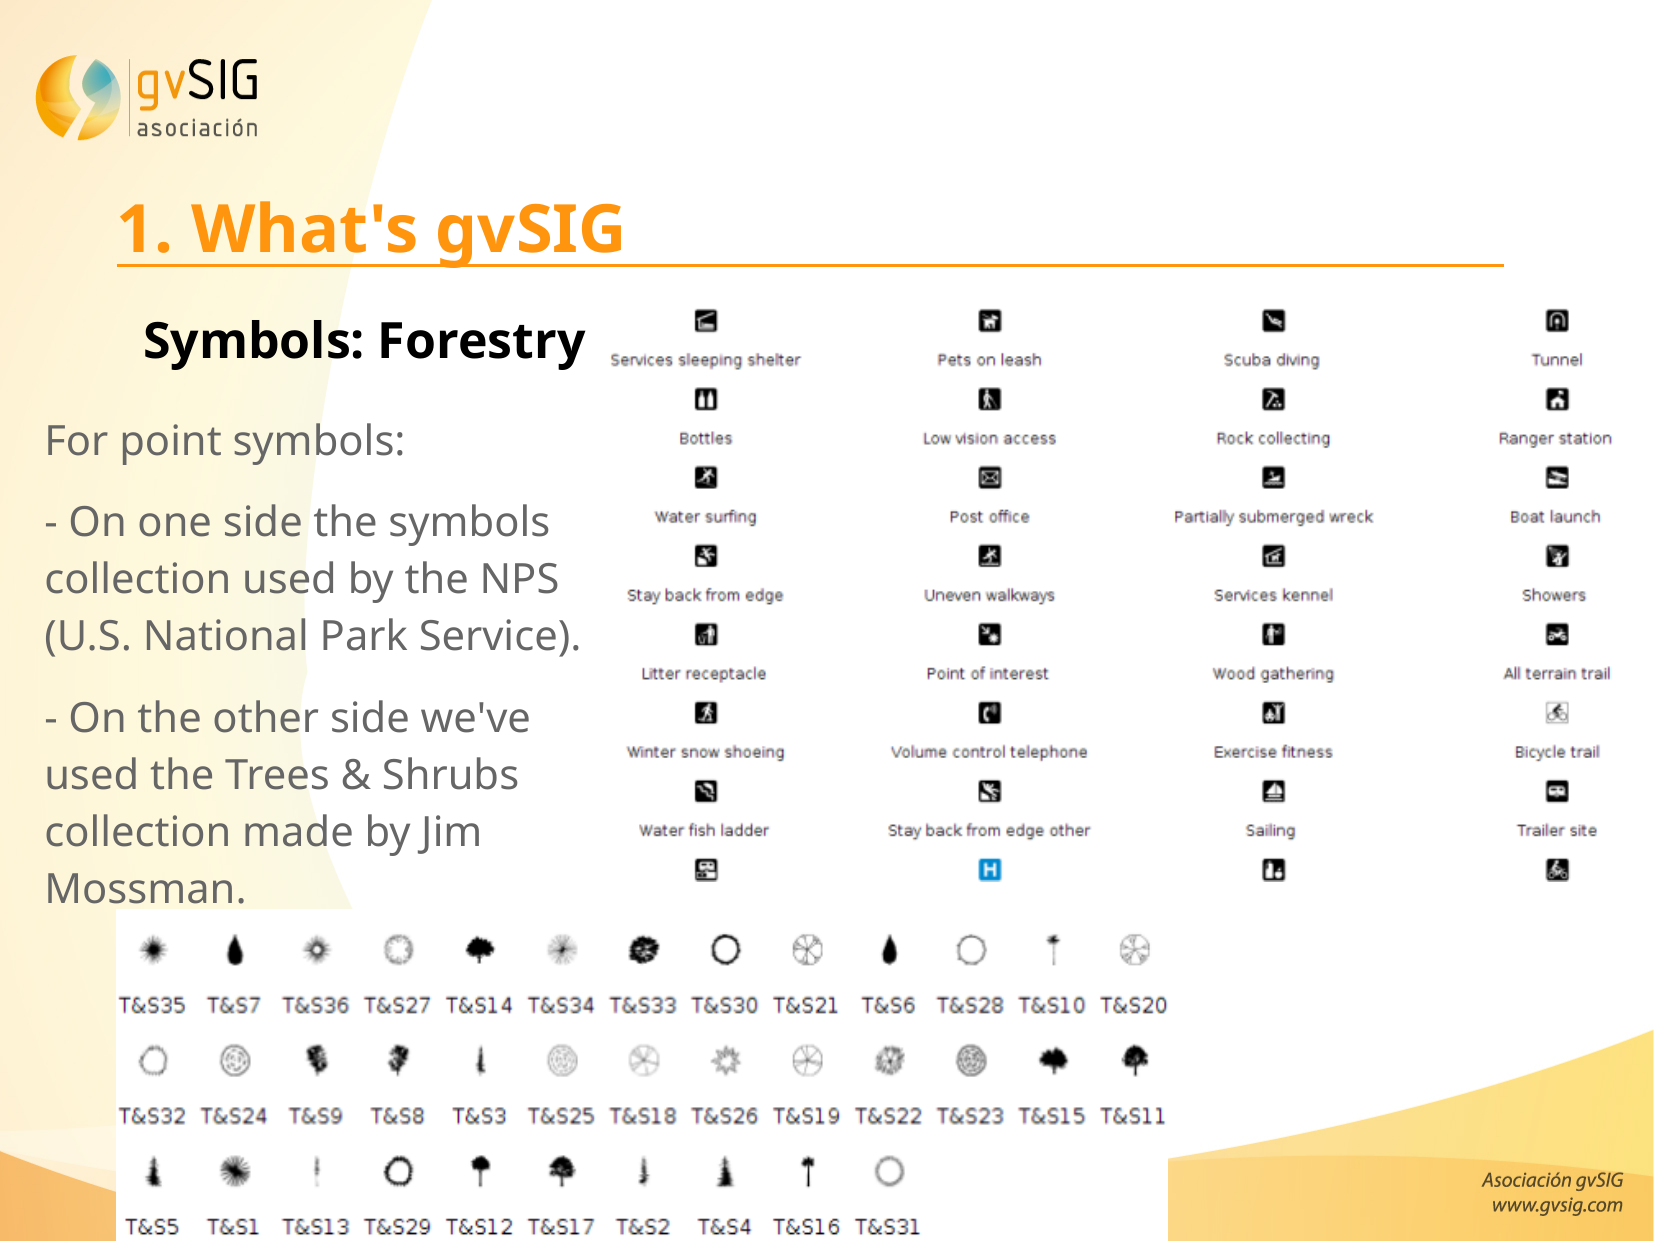

# 1. What's gvSIG
Symbols: Forestry
For point symbols:
- On one side the symbols collection used by the NPS (U.S. National Park Service).
- On the other side we've used the Trees & Shrubs collection made by Jim Mossman.